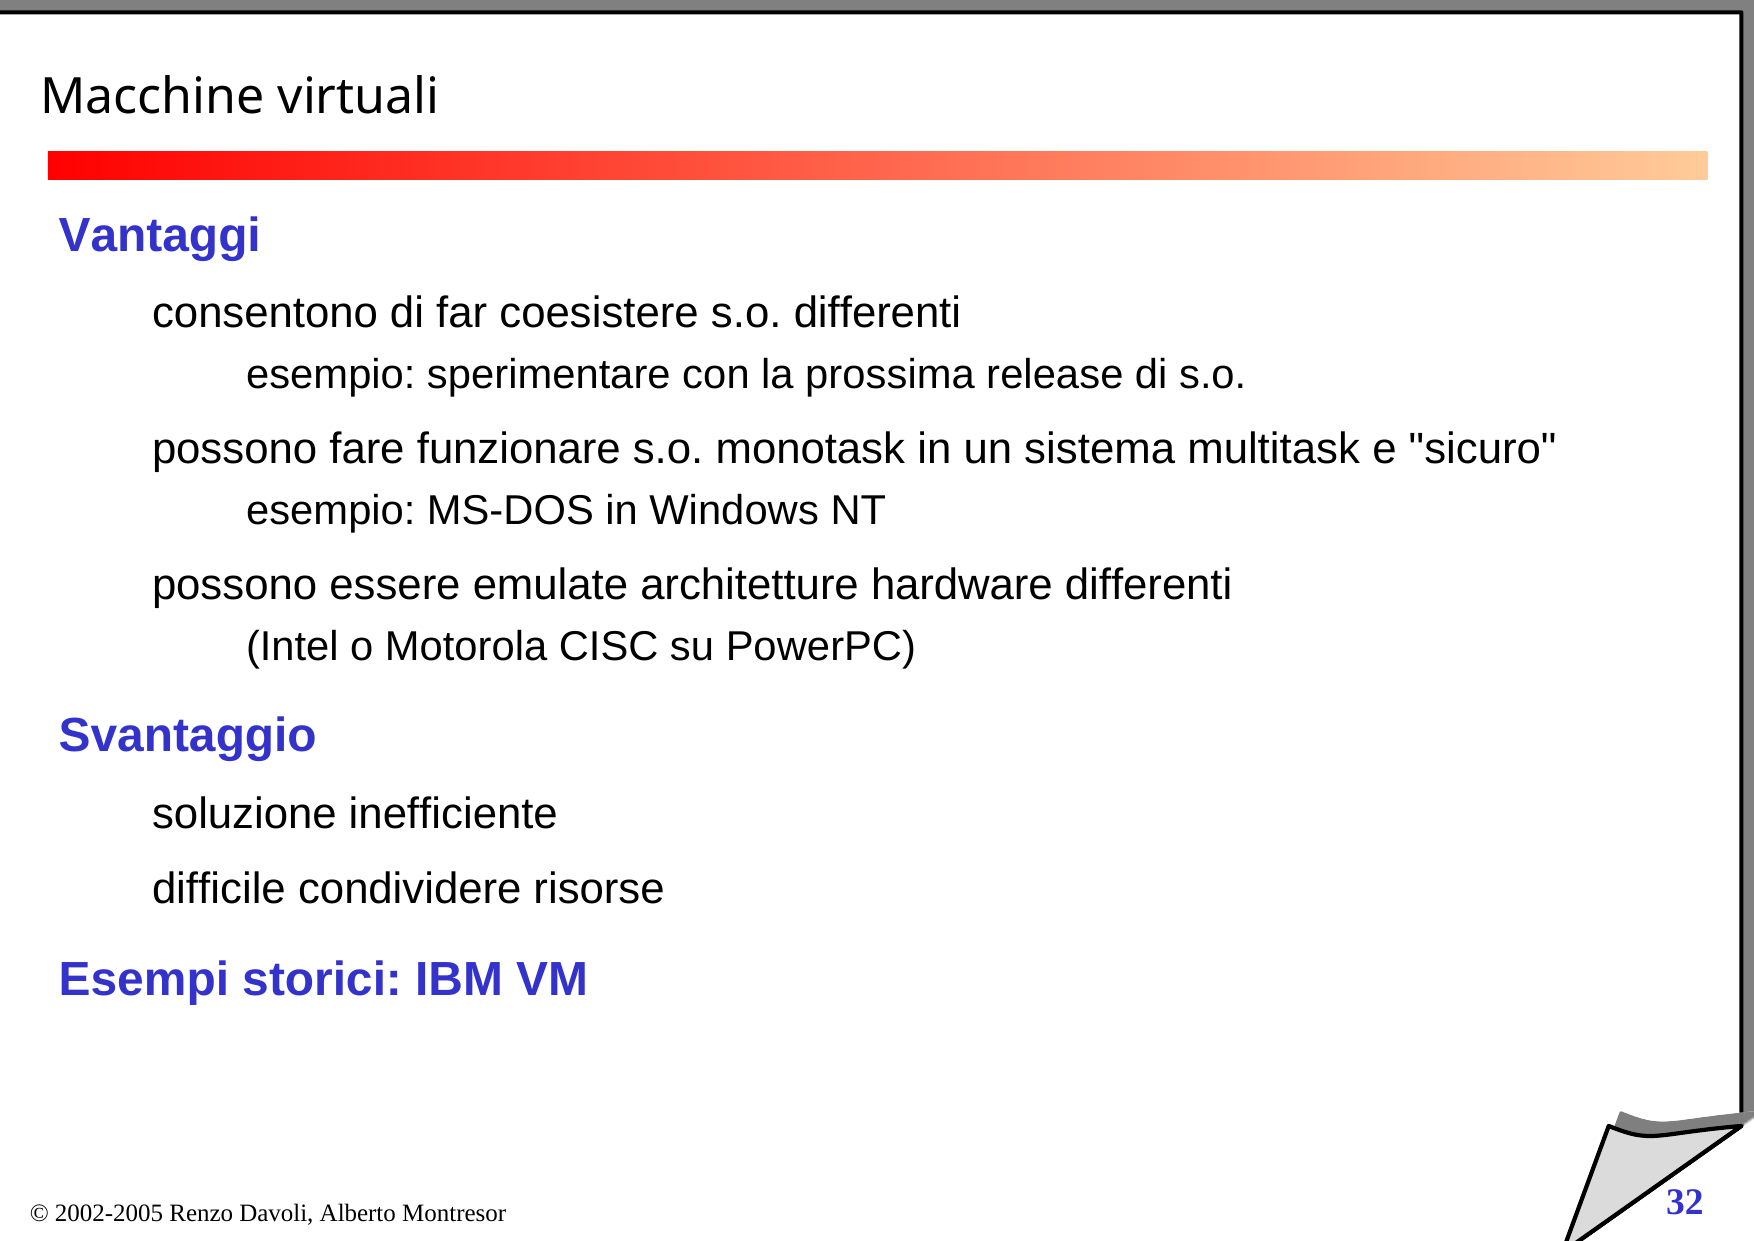

# Macchine virtuali
Vantaggi
consentono di far coesistere s.o. differenti
esempio: sperimentare con la prossima release di s.o.
possono fare funzionare s.o. monotask in un sistema multitask e "sicuro"
esempio: MS-DOS in Windows NT
possono essere emulate architetture hardware differenti
(Intel o Motorola CISC su PowerPC)
Svantaggio
soluzione inefficiente
difficile condividere risorse
Esempi storici: IBM VM